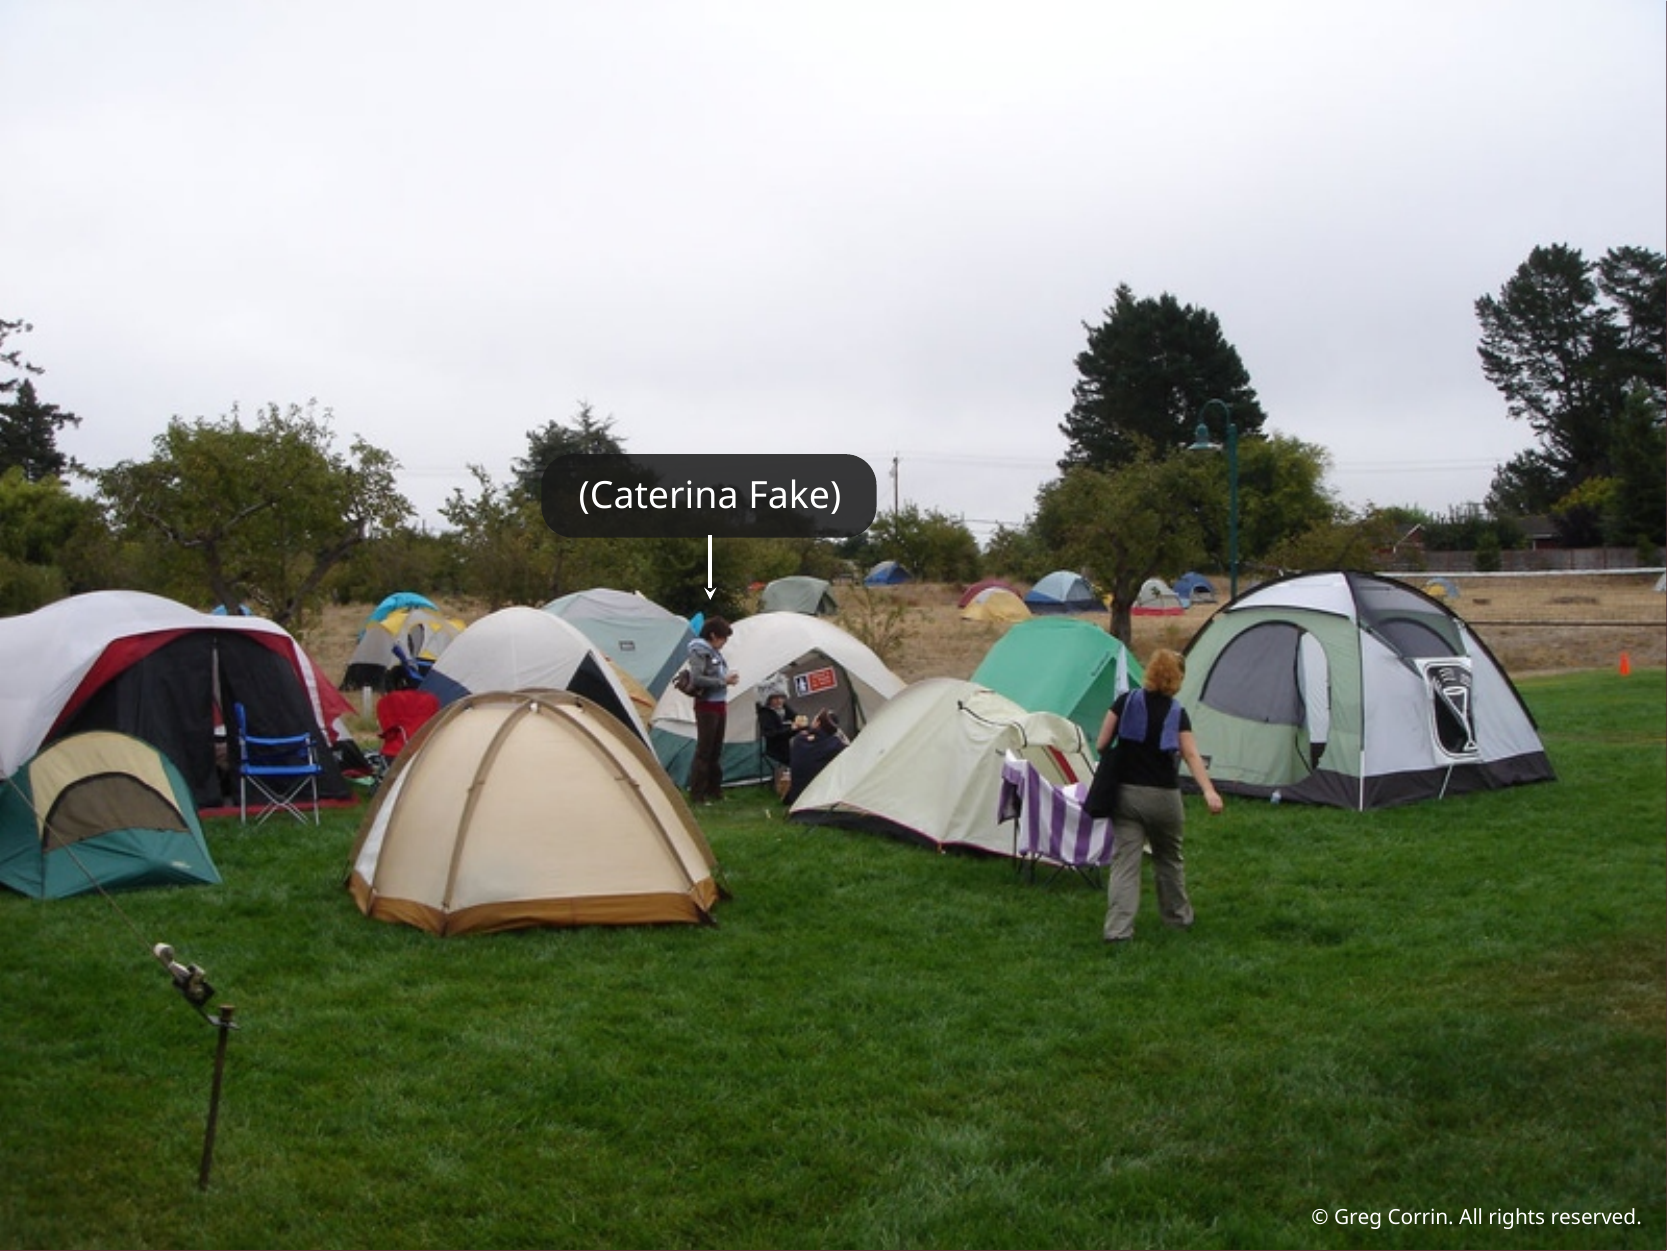

(Caterina Fake)
© Greg Corrin. All rights reserved.